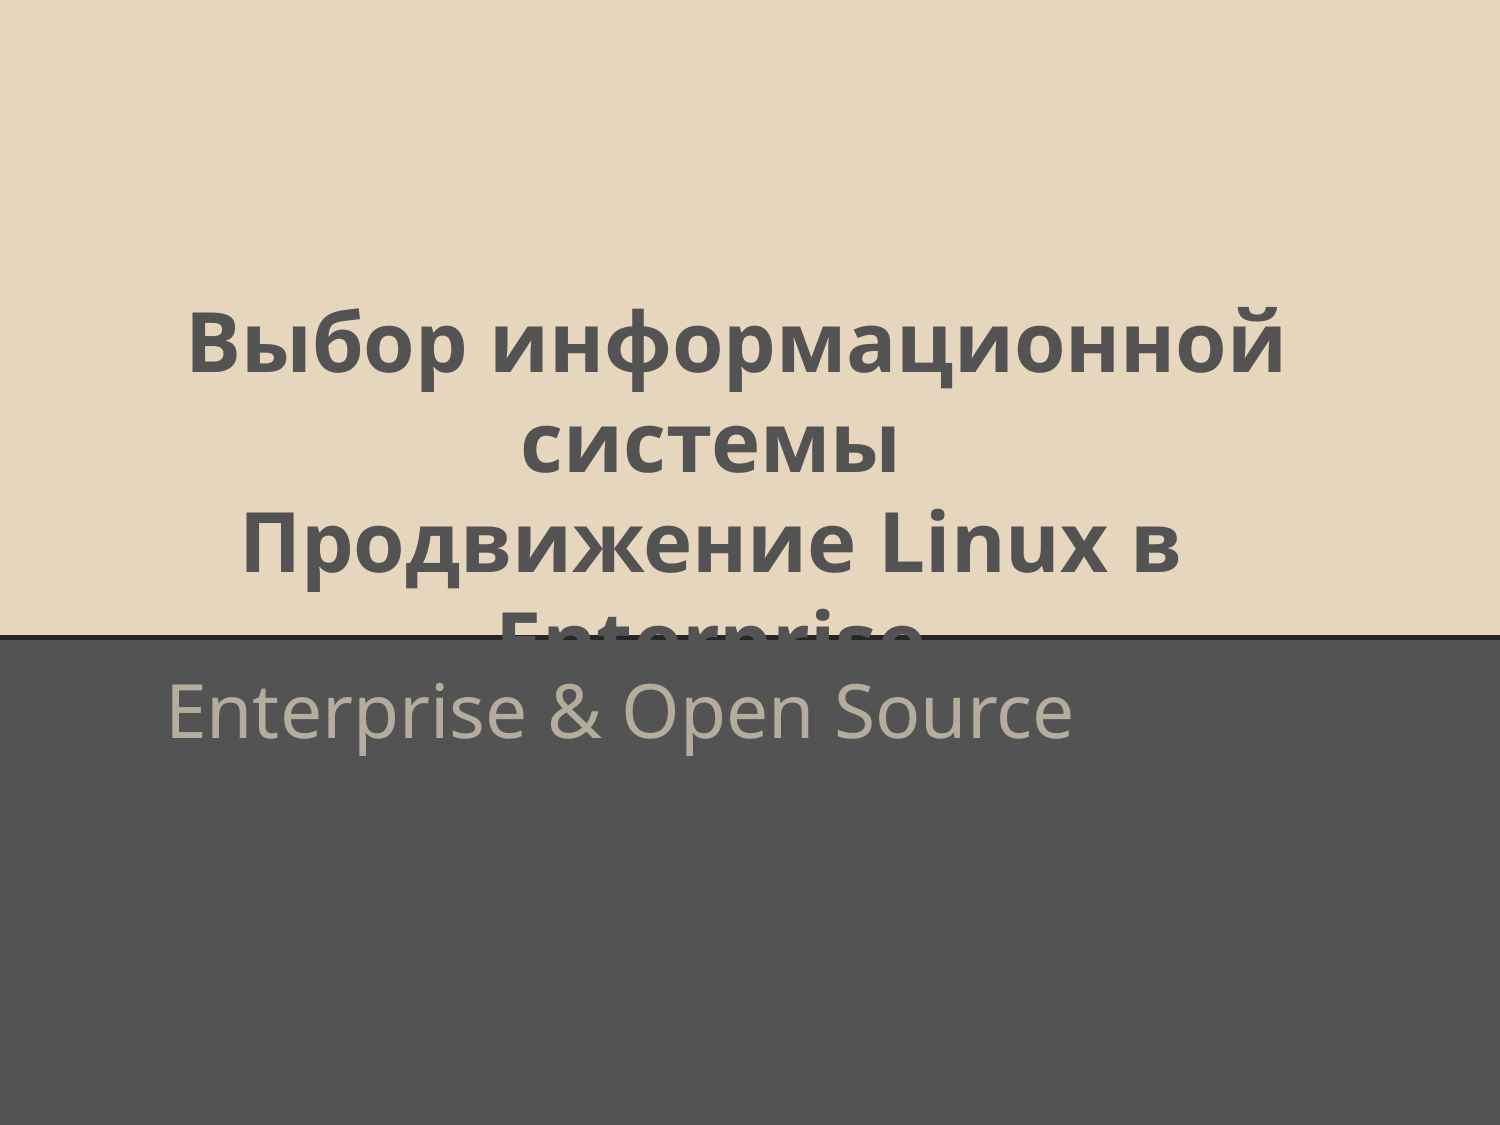

# Выбор информационной системы Продвижение Linux в Enterprise
Enterprise & Open Source